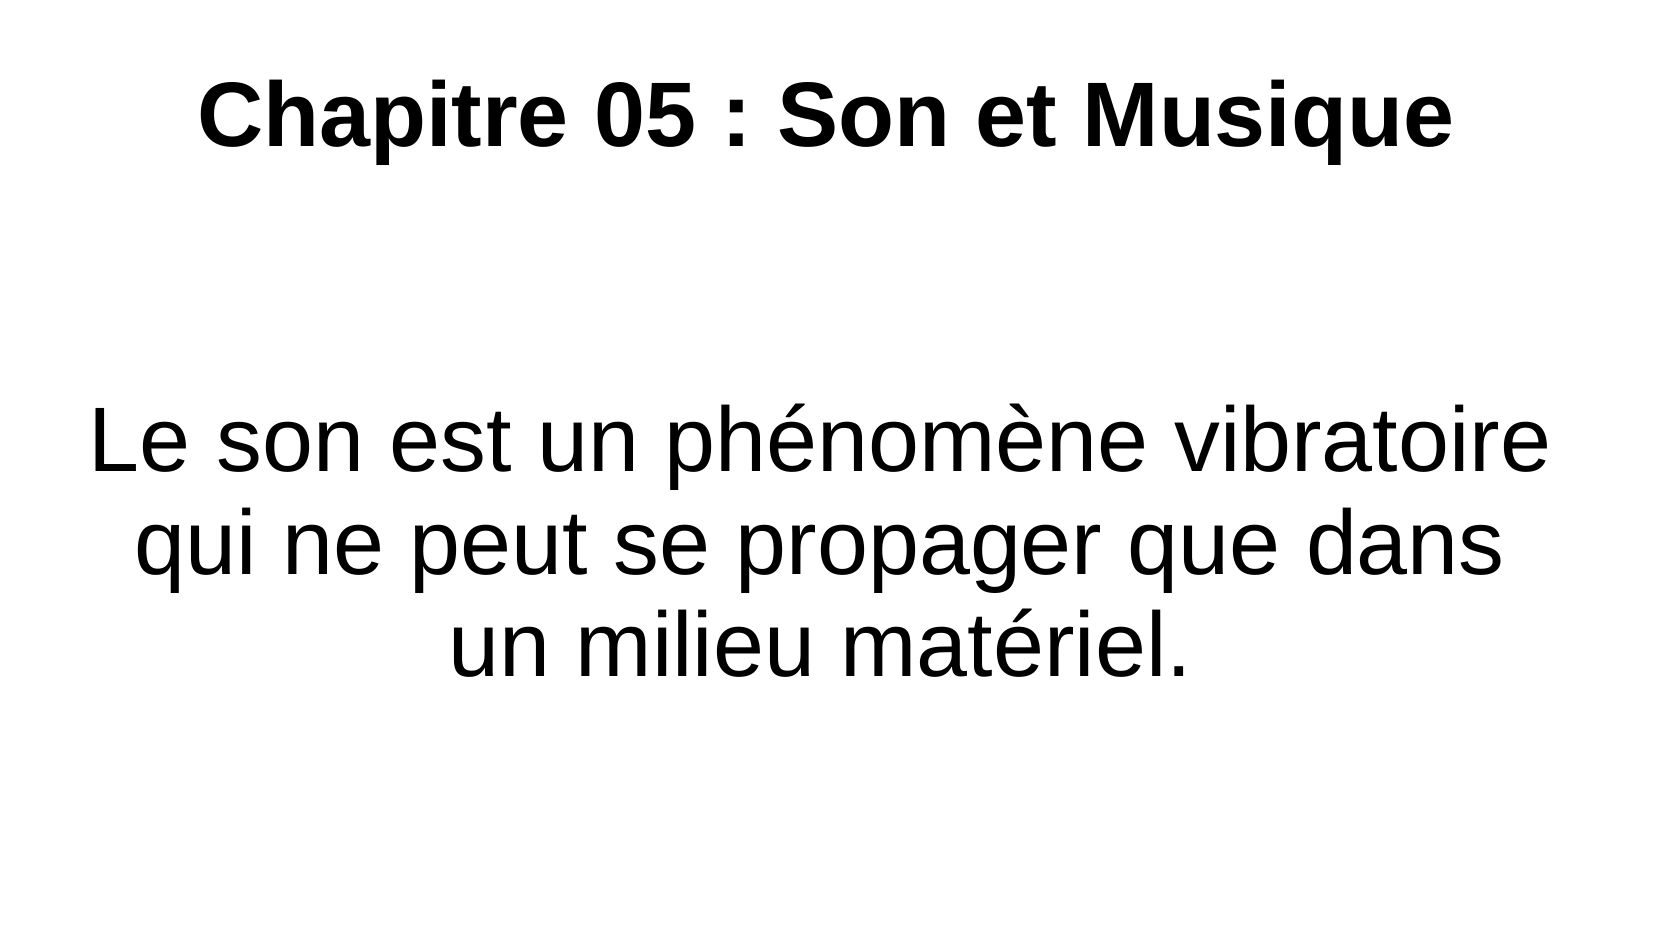

# Chapitre 05 : Son et Musique
Le son est un phénomène vibratoire qui ne peut se propager que dans un milieu matériel.